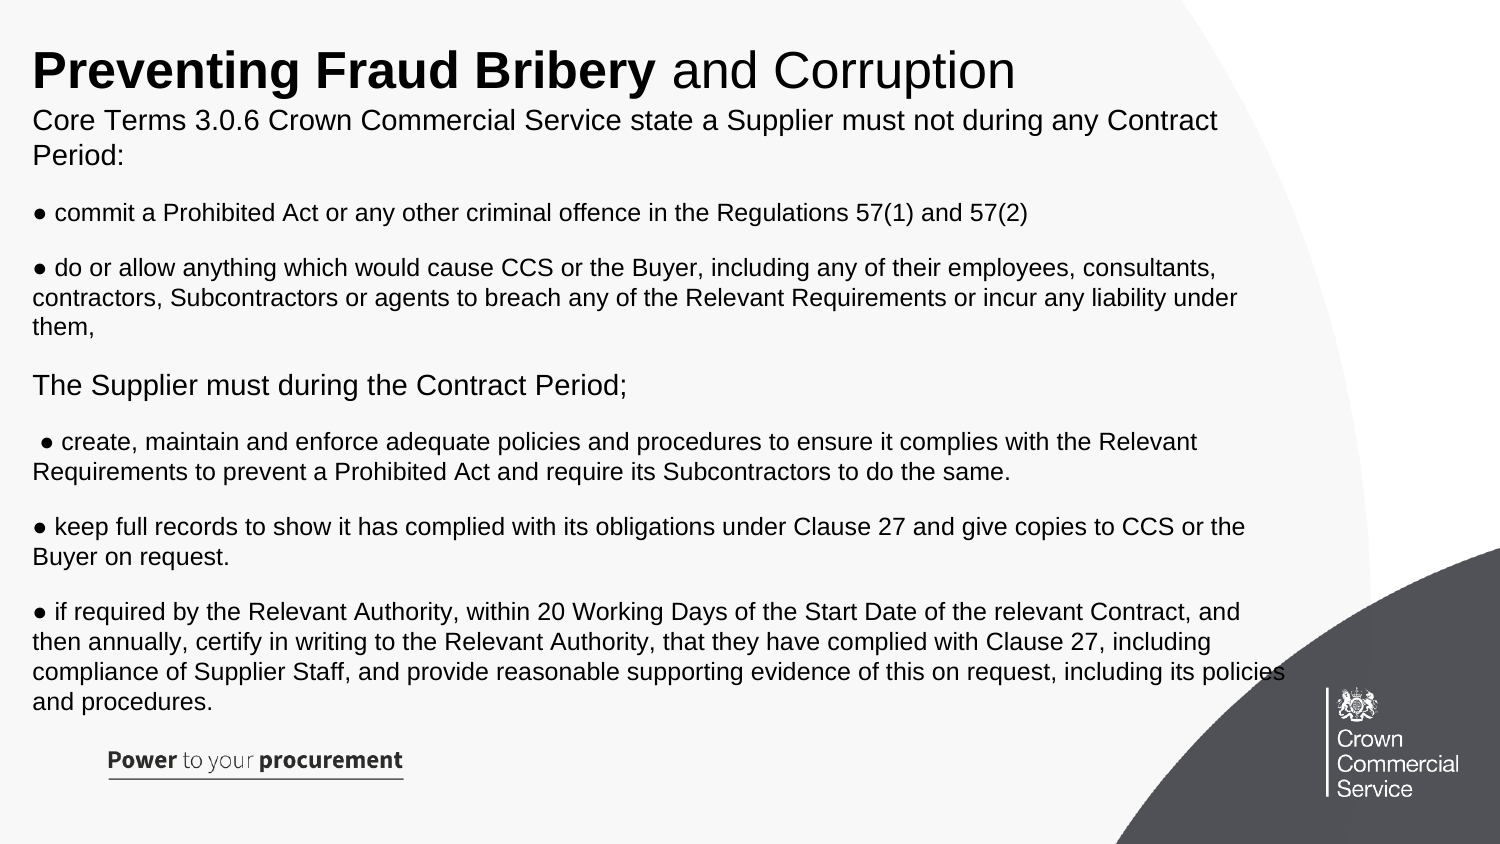

# Preventing Fraud Bribery and Corruption
Core Terms 3.0.6 Crown Commercial Service state a Supplier must not during any Contract Period:
● commit a Prohibited Act or any other criminal offence in the Regulations 57(1) and 57(2)
● do or allow anything which would cause CCS or the Buyer, including any of their employees, consultants, contractors, Subcontractors or agents to breach any of the Relevant Requirements or incur any liability under them,
The Supplier must during the Contract Period;
 ● create, maintain and enforce adequate policies and procedures to ensure it complies with the Relevant Requirements to prevent a Prohibited Act and require its Subcontractors to do the same.
● keep full records to show it has complied with its obligations under Clause 27 and give copies to CCS or the Buyer on request.
● if required by the Relevant Authority, within 20 Working Days of the Start Date of the relevant Contract, and then annually, certify in writing to the Relevant Authority, that they have complied with Clause 27, including compliance of Supplier Staff, and provide reasonable supporting evidence of this on request, including its policies and procedures.